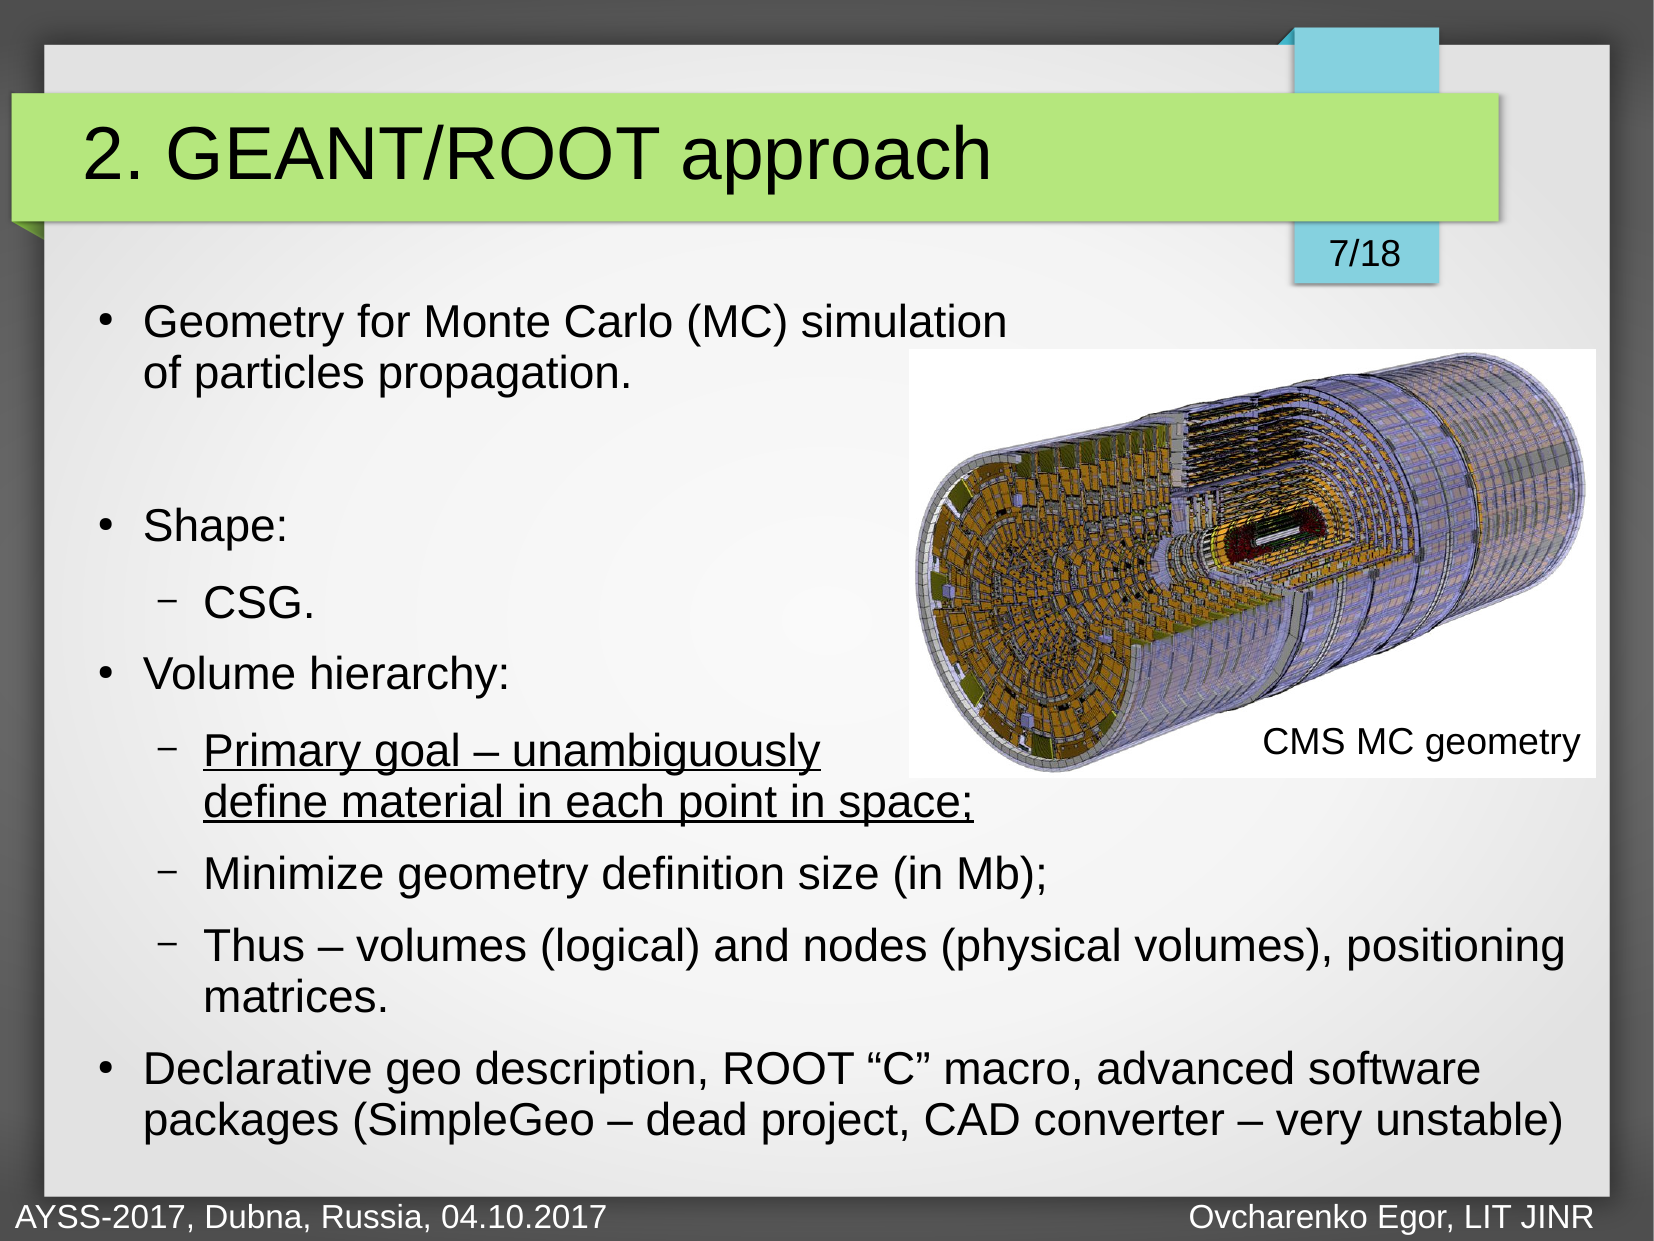

# 2. GEANT/ROOT approach
7/18
Geometry for Monte Carlo (MC) simulation
of particles propagation.
Shape:
CSG.
Volume hierarchy:
Primary goal – unambiguously
define material in each point in space;
Minimize geometry definition size (in Mb);
Thus – volumes (logical) and nodes (physical volumes), positioning matrices.
Declarative geo description, ROOT “C” macro, advanced software packages (SimpleGeo – dead project, CAD converter – very unstable)
CMS MC geometry
AYSS-2017, Dubna, Russia, 04.10.2017 Ovcharenko Egor, LIT JINR